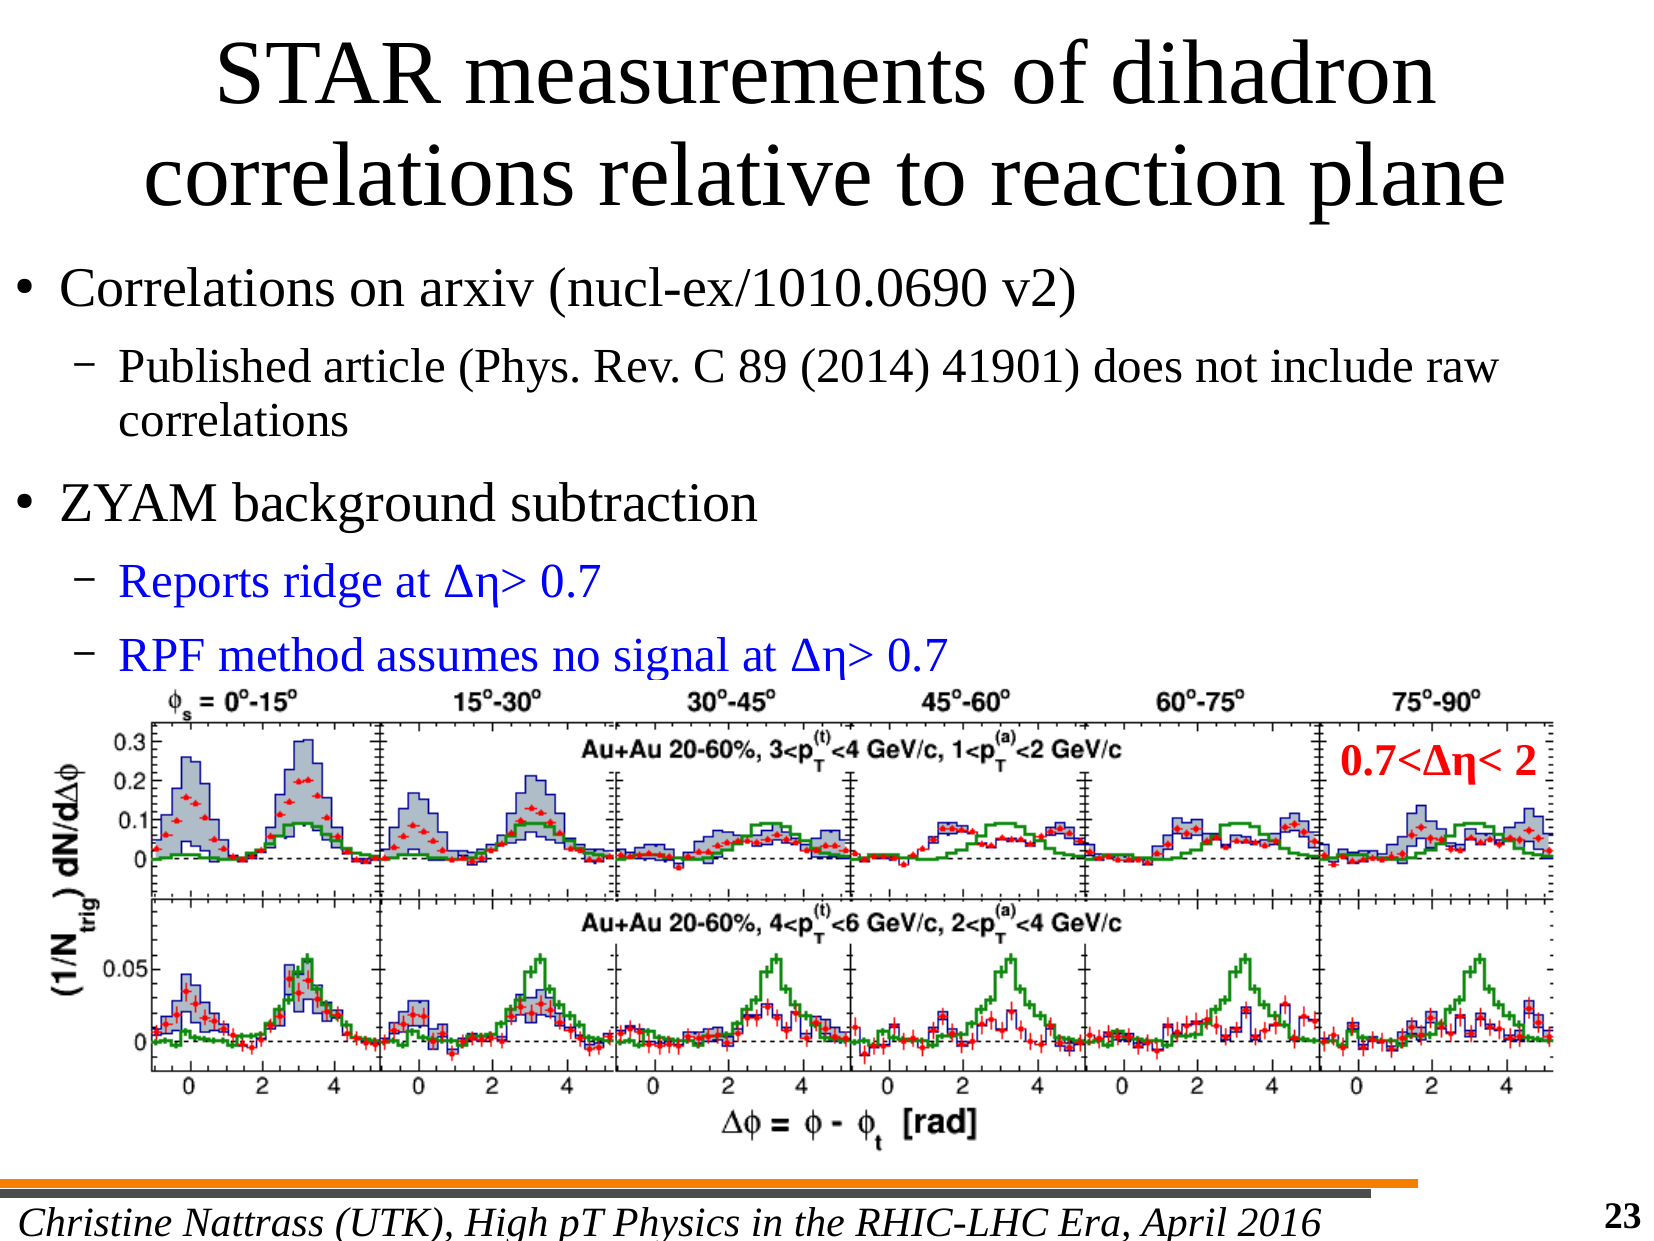

# STAR measurements of dihadron correlations relative to reaction plane
Correlations on arxiv (nucl-ex/1010.0690 v2)
Published article (Phys. Rev. C 89 (2014) 41901) does not include raw correlations
ZYAM background subtraction
Reports ridge at Δη> 0.7
RPF method assumes no signal at Δη> 0.7
0.7<Δη< 2